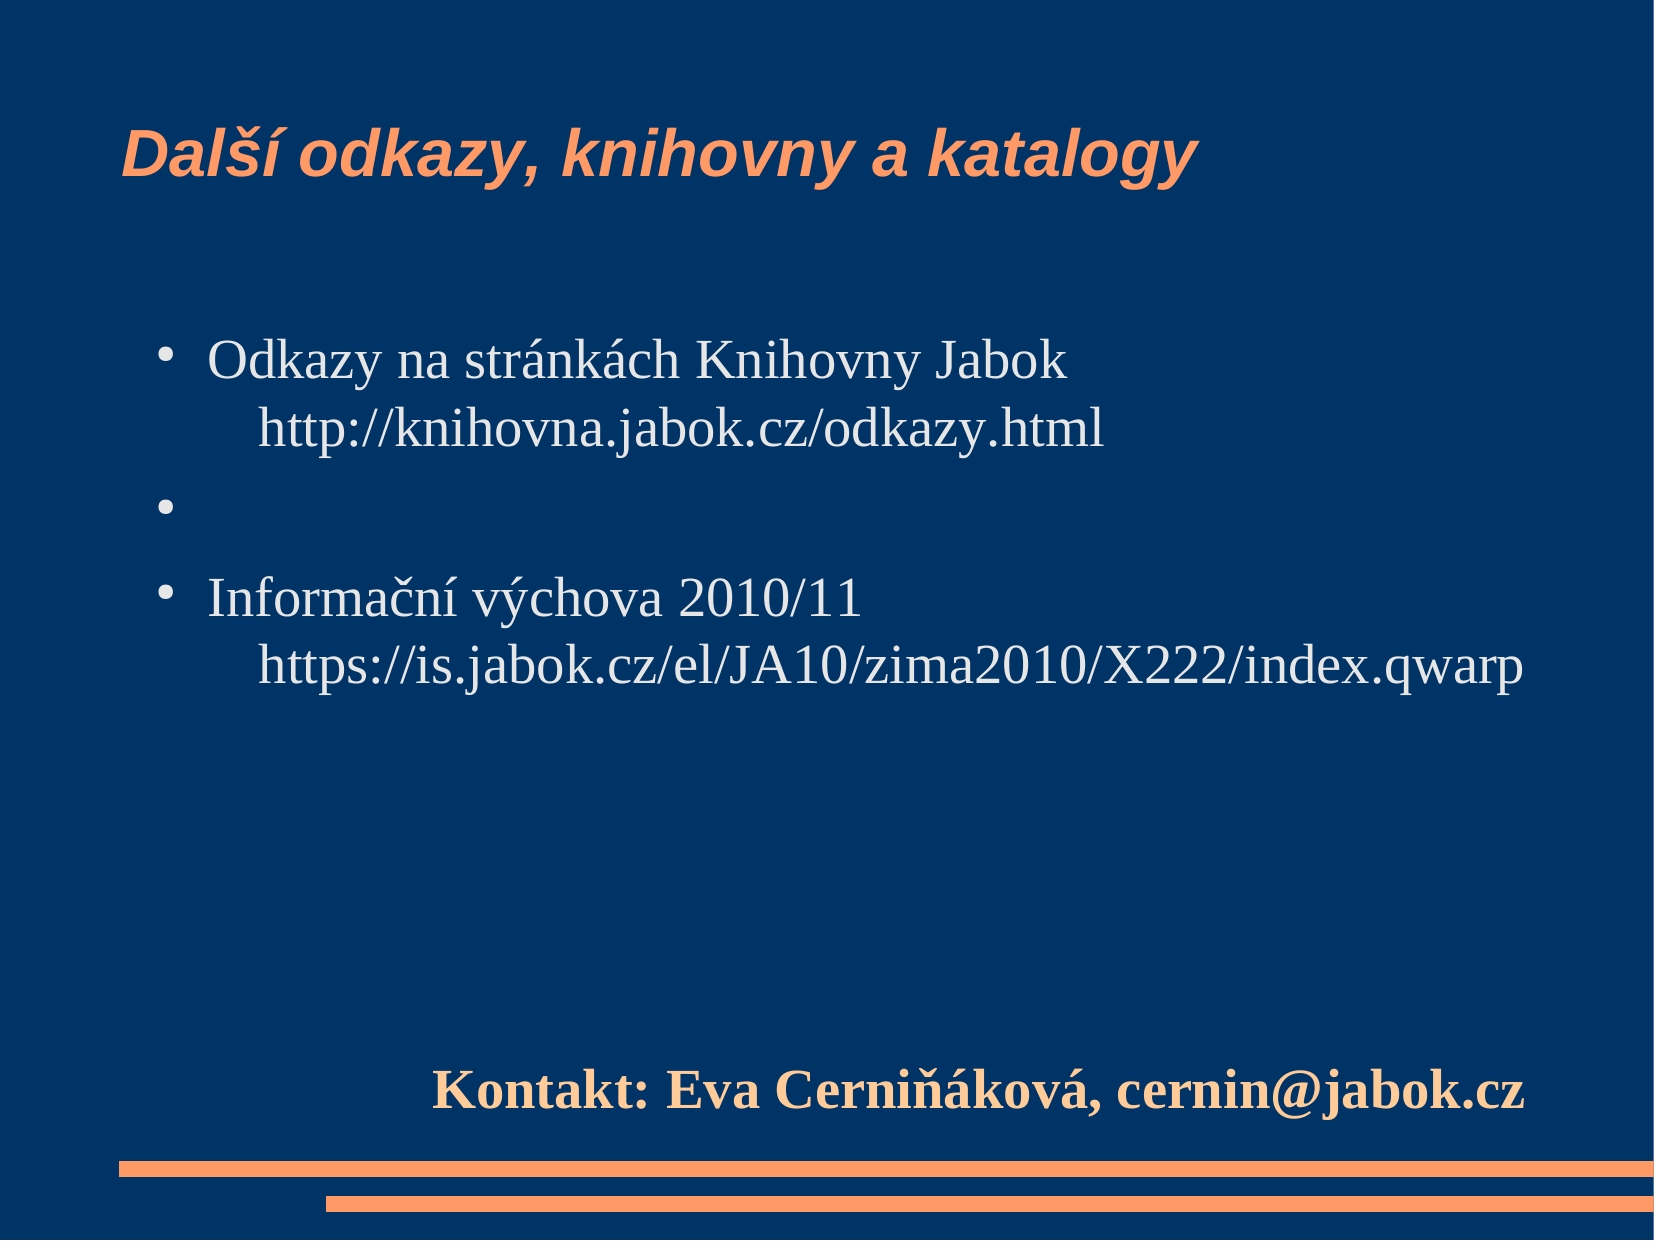

# Další odkazy, knihovny a katalogy
Odkazy na stránkách Knihovny Jabok http://knihovna.jabok.cz/odkazy.html
Informační výchova 2010/11 https://is.jabok.cz/el/JA10/zima2010/X222/index.qwarp
Kontakt: Eva Cerniňáková, cernin@jabok.cz